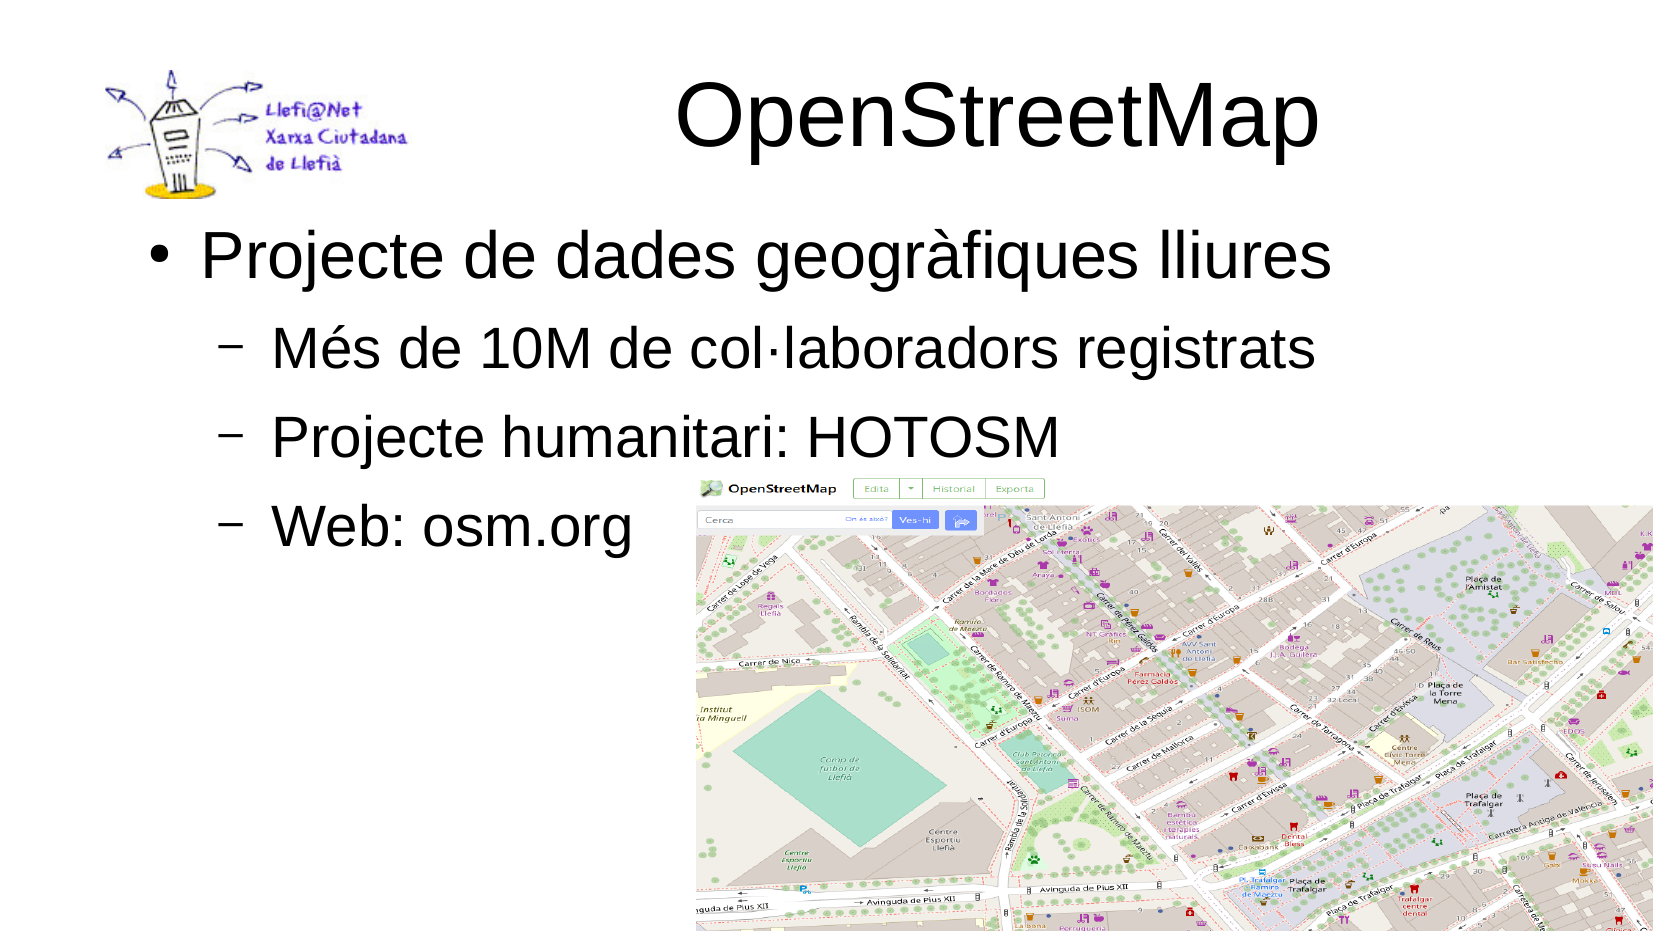

# OpenStreetMap
Projecte de dades geogràfiques lliures
Més de 10M de col·laboradors registrats
Projecte humanitari: HOTOSM
Web: osm.org